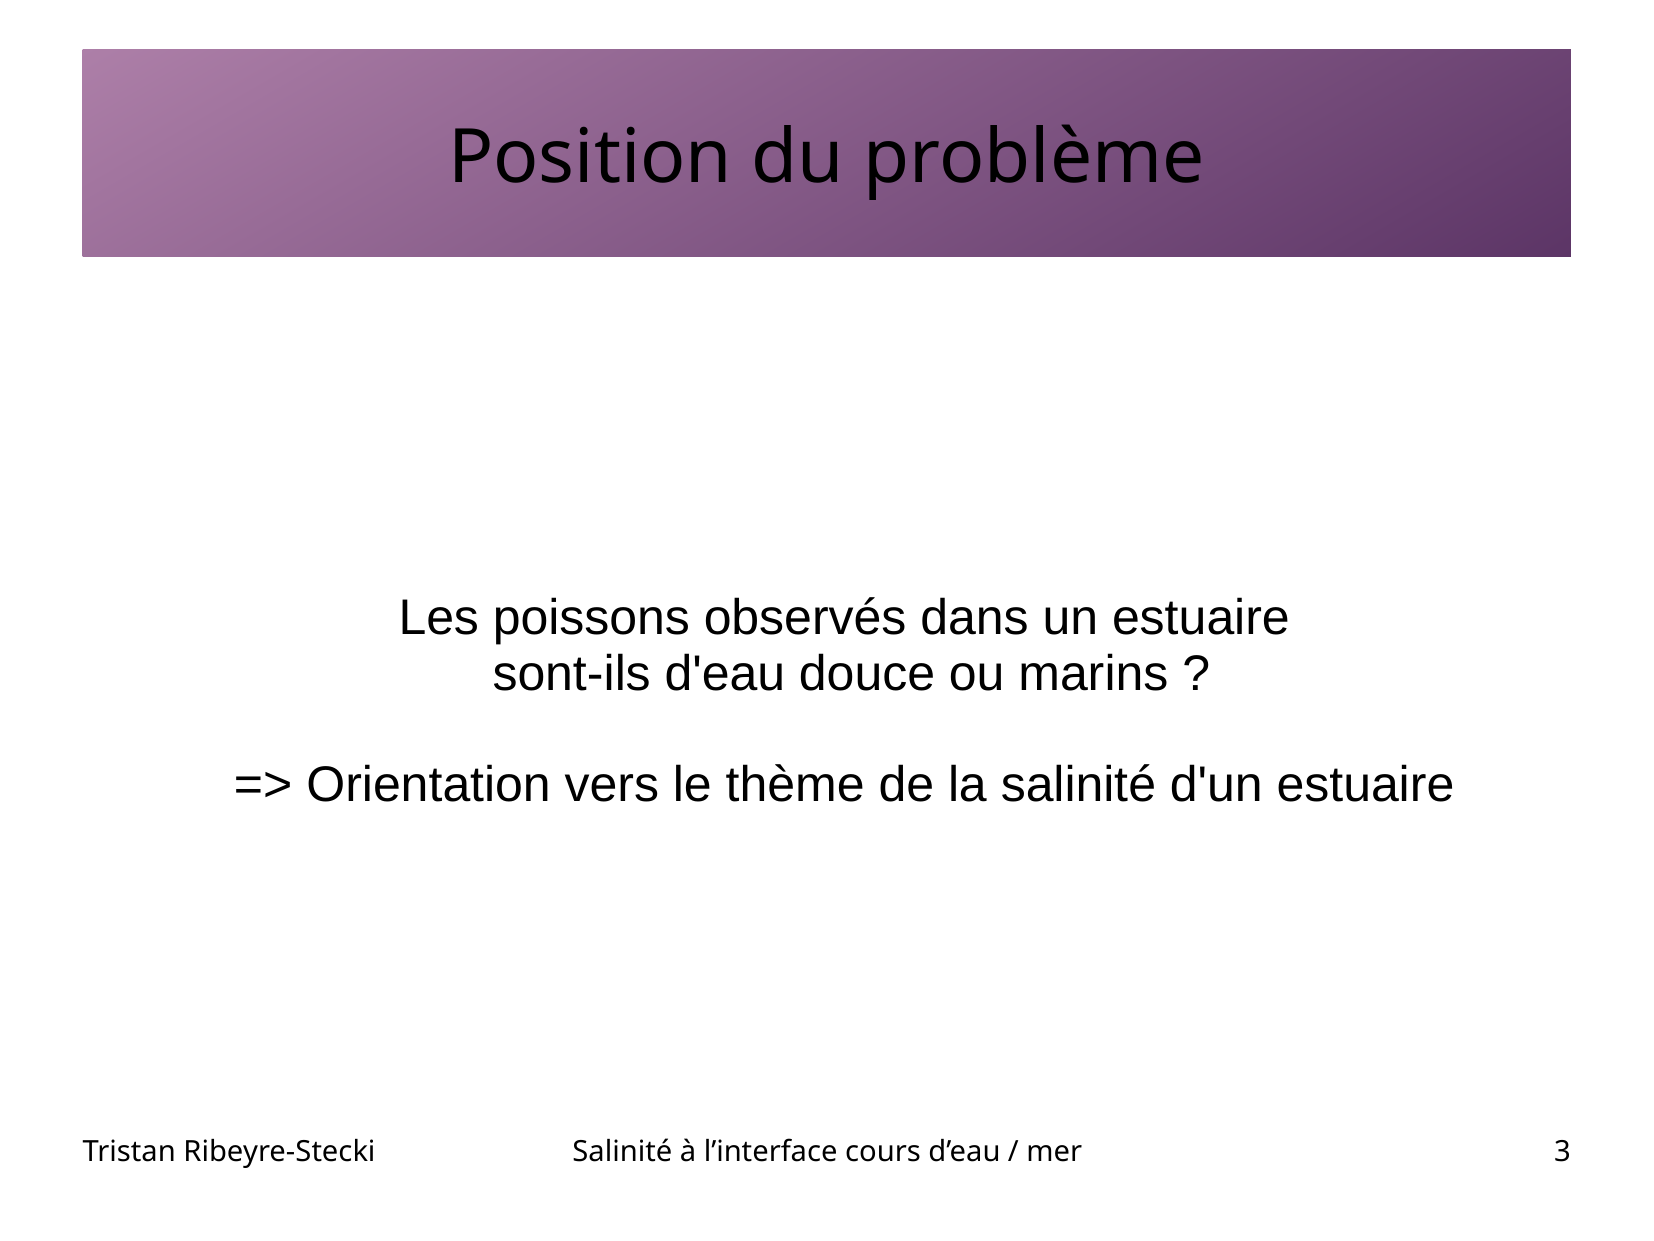

# Position du problème
Les poissons observés dans un estuaire
 sont-ils d'eau douce ou marins ?
=> Orientation vers le thème de la salinité d'un estuaire
3